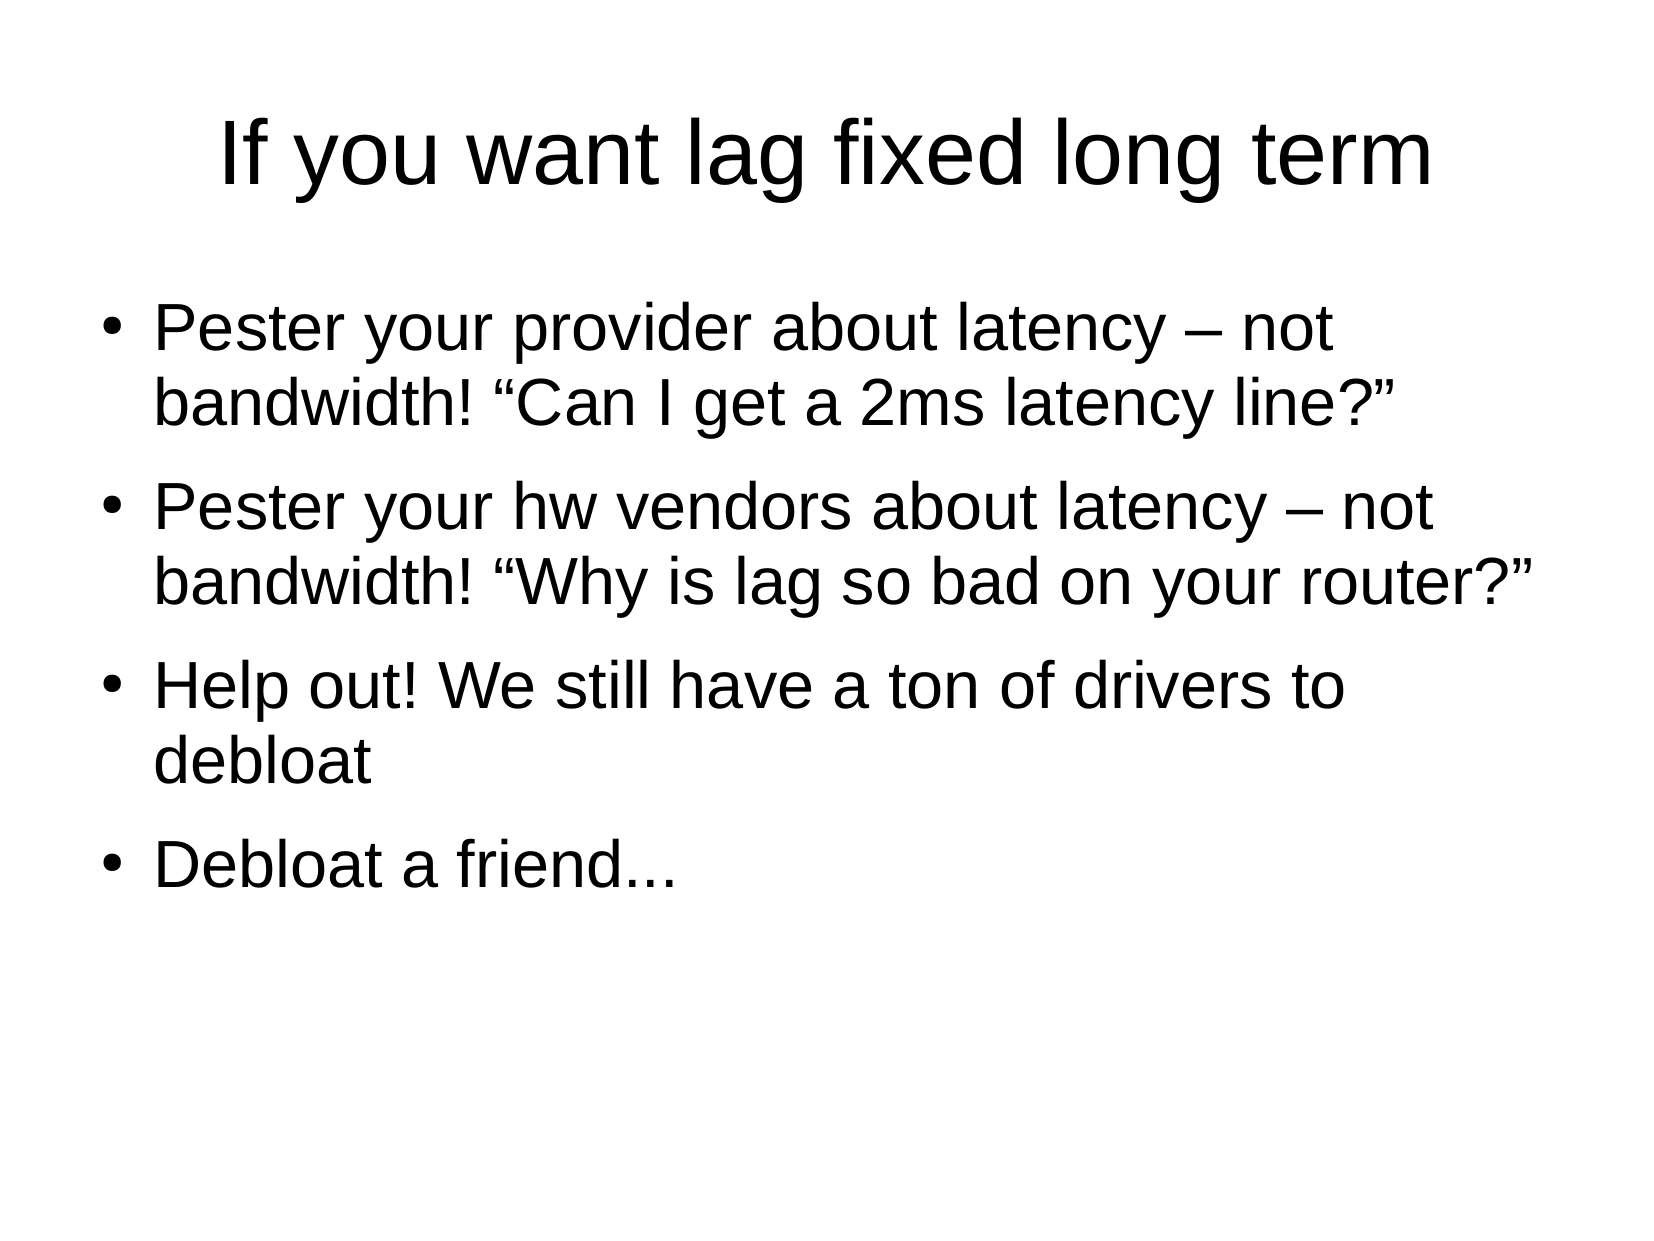

# If you want lag fixed long term
Pester your provider about latency – not bandwidth! “Can I get a 2ms latency line?”
Pester your hw vendors about latency – not bandwidth! “Why is lag so bad on your router?”
Help out! We still have a ton of drivers to debloat
Debloat a friend...